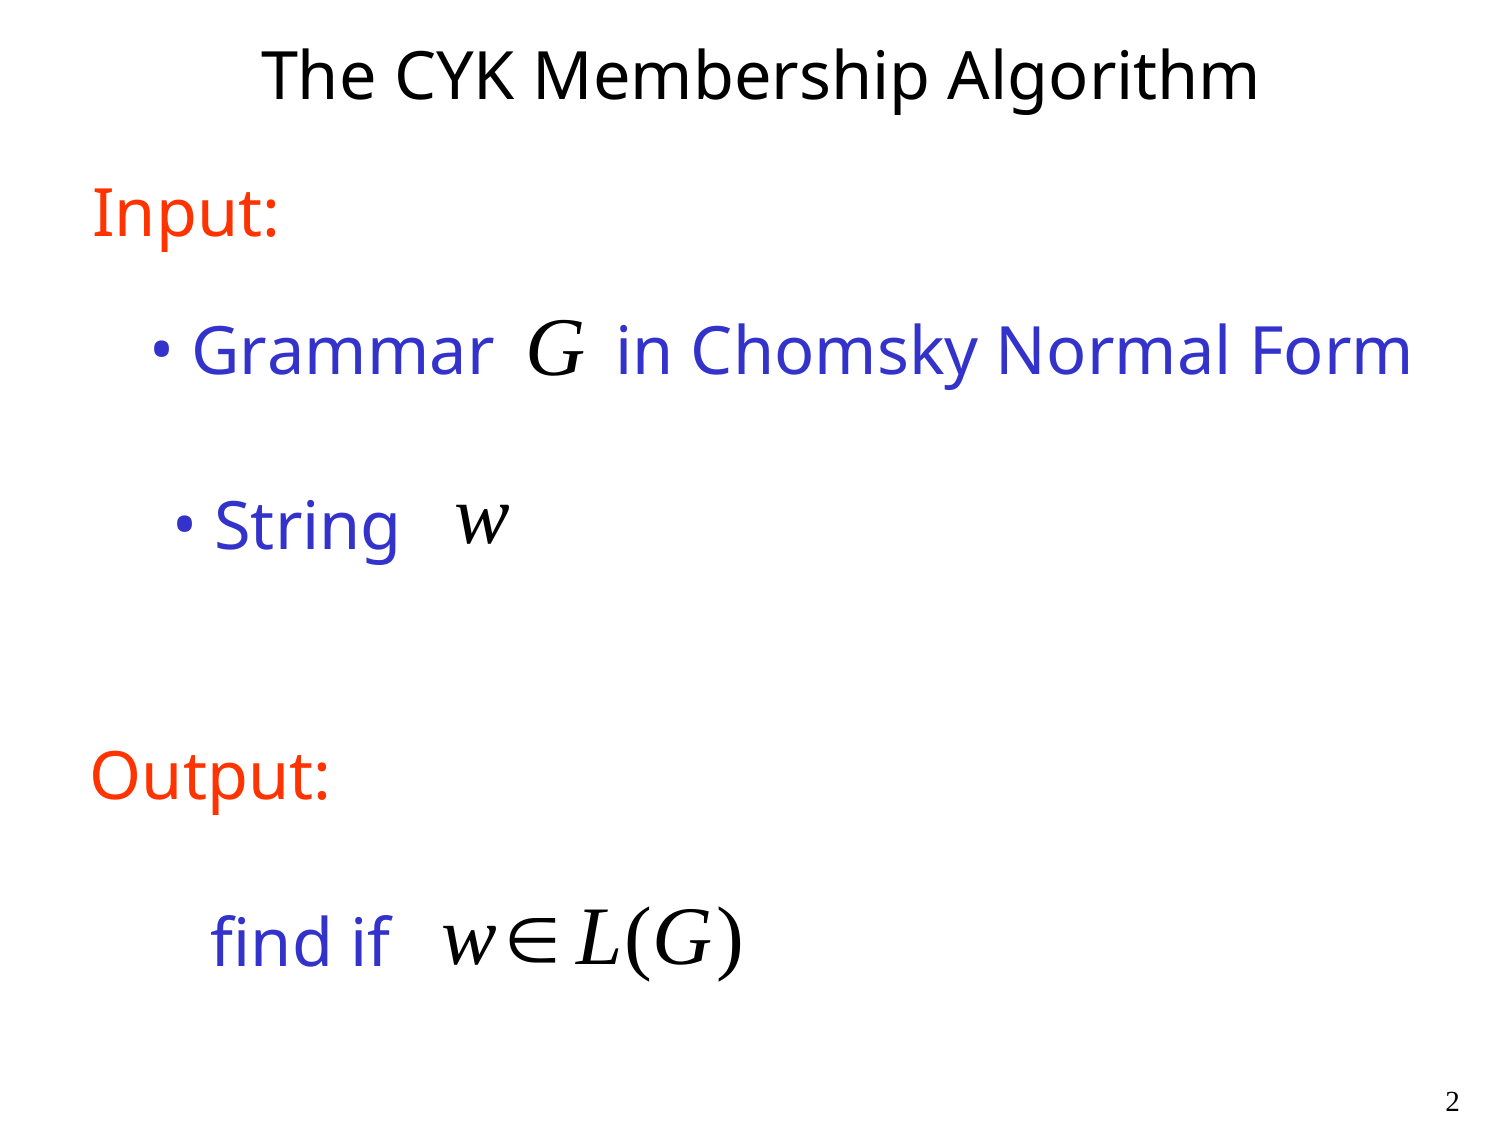

The CYK Membership Algorithm
Input:
 Grammar in Chomsky Normal Form
 String
Output:
find if